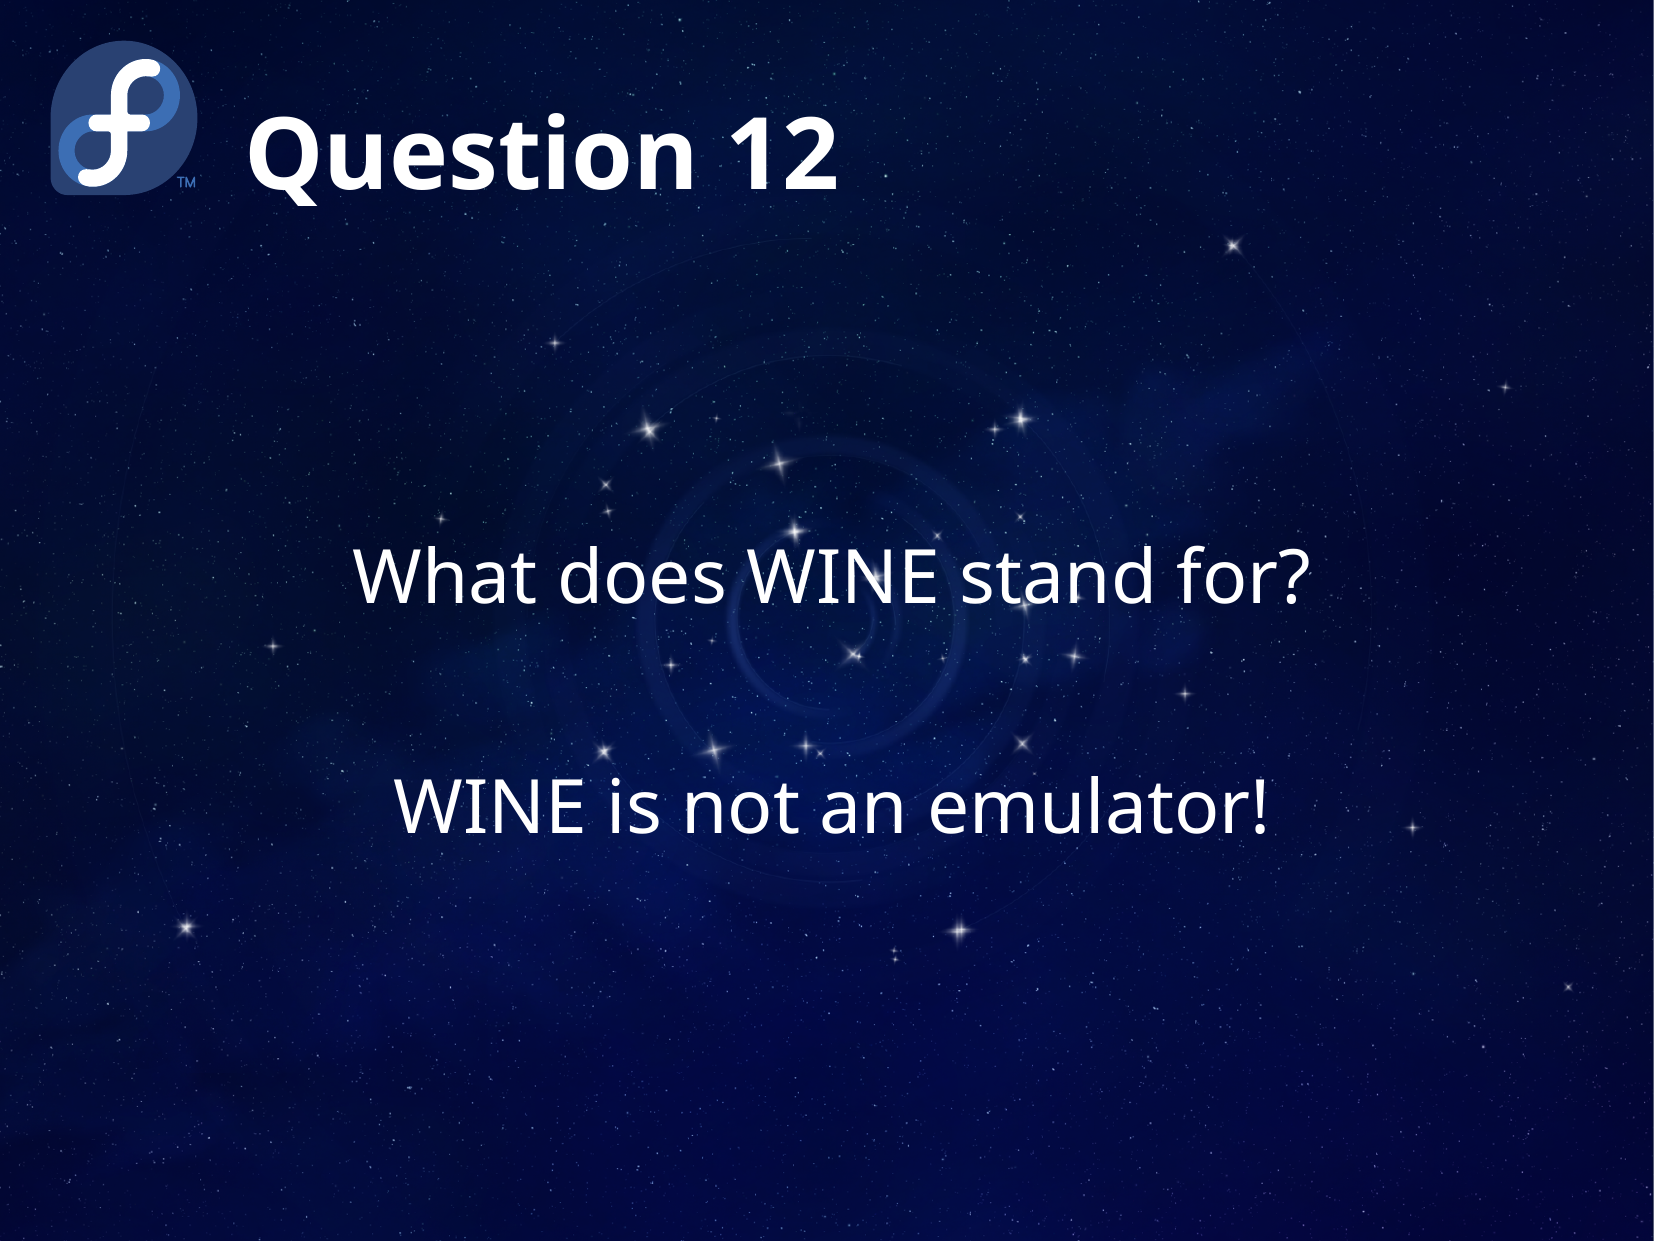

Question 12
What does WINE stand for?
WINE is not an emulator!